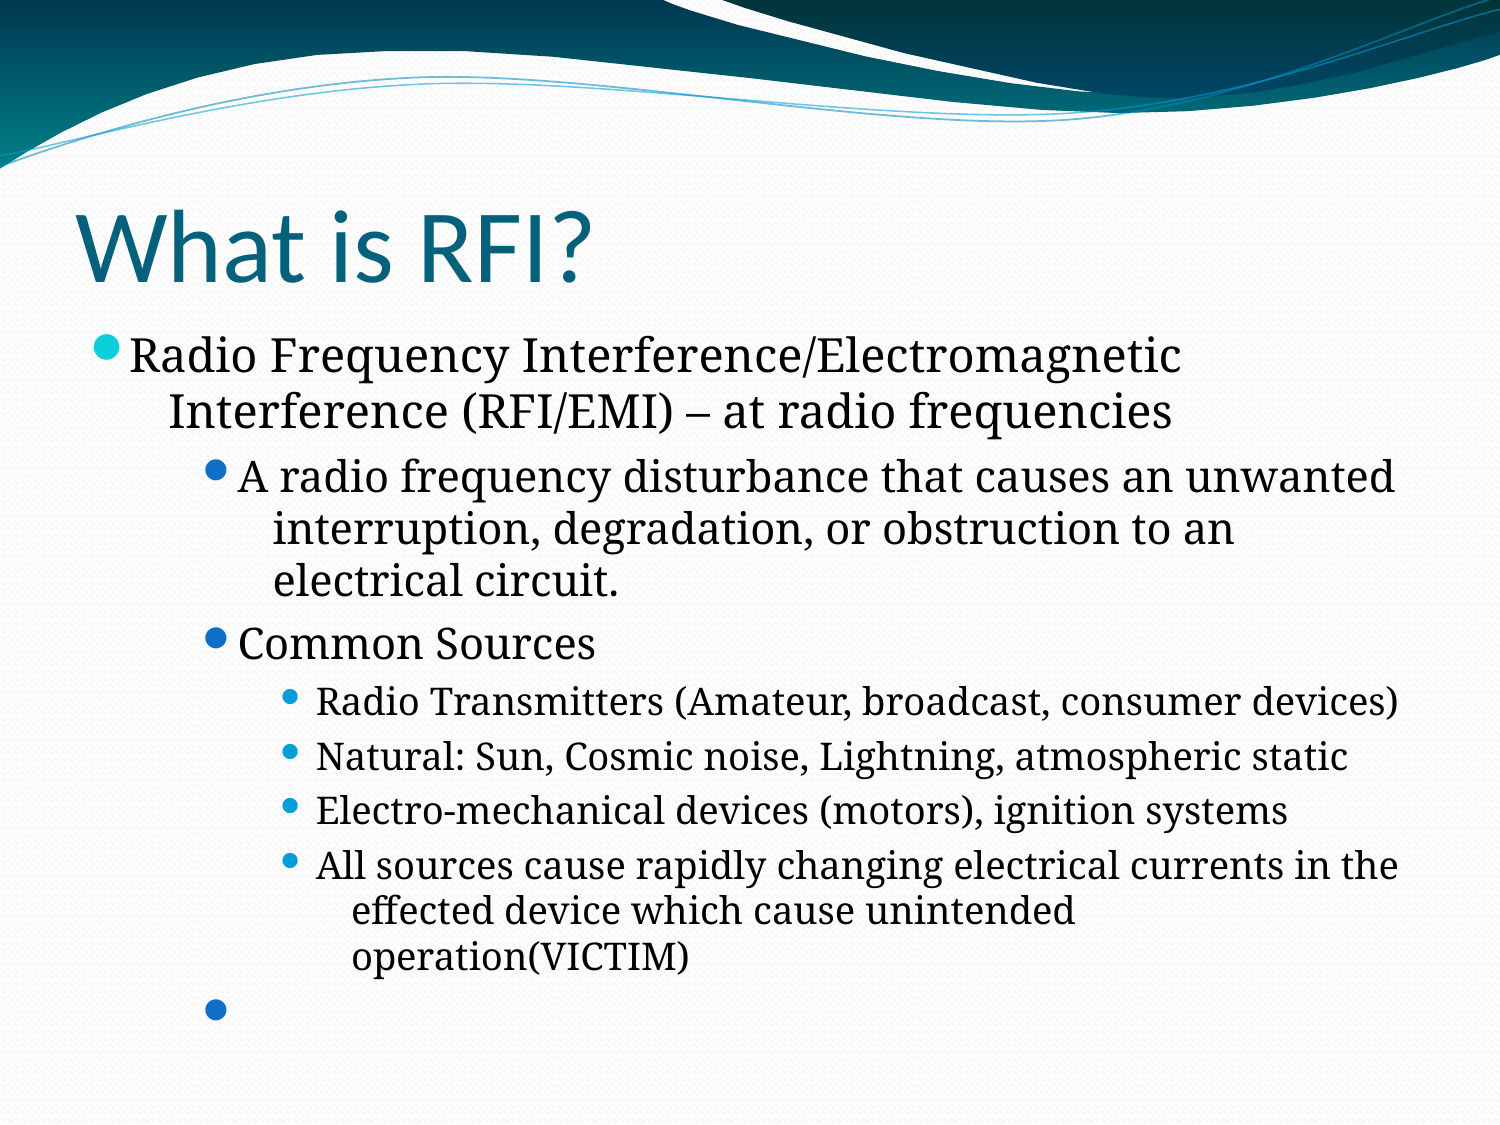

# What is RFI?
Radio Frequency Interference/Electromagnetic Interference (RFI/EMI) – at radio frequencies
A radio frequency disturbance that causes an unwanted interruption, degradation, or obstruction to an electrical circuit.
Common Sources
Radio Transmitters (Amateur, broadcast, consumer devices)
Natural: Sun, Cosmic noise, Lightning, atmospheric static
Electro-mechanical devices (motors), ignition systems
All sources cause rapidly changing electrical currents in the effected device which cause unintended operation(VICTIM)